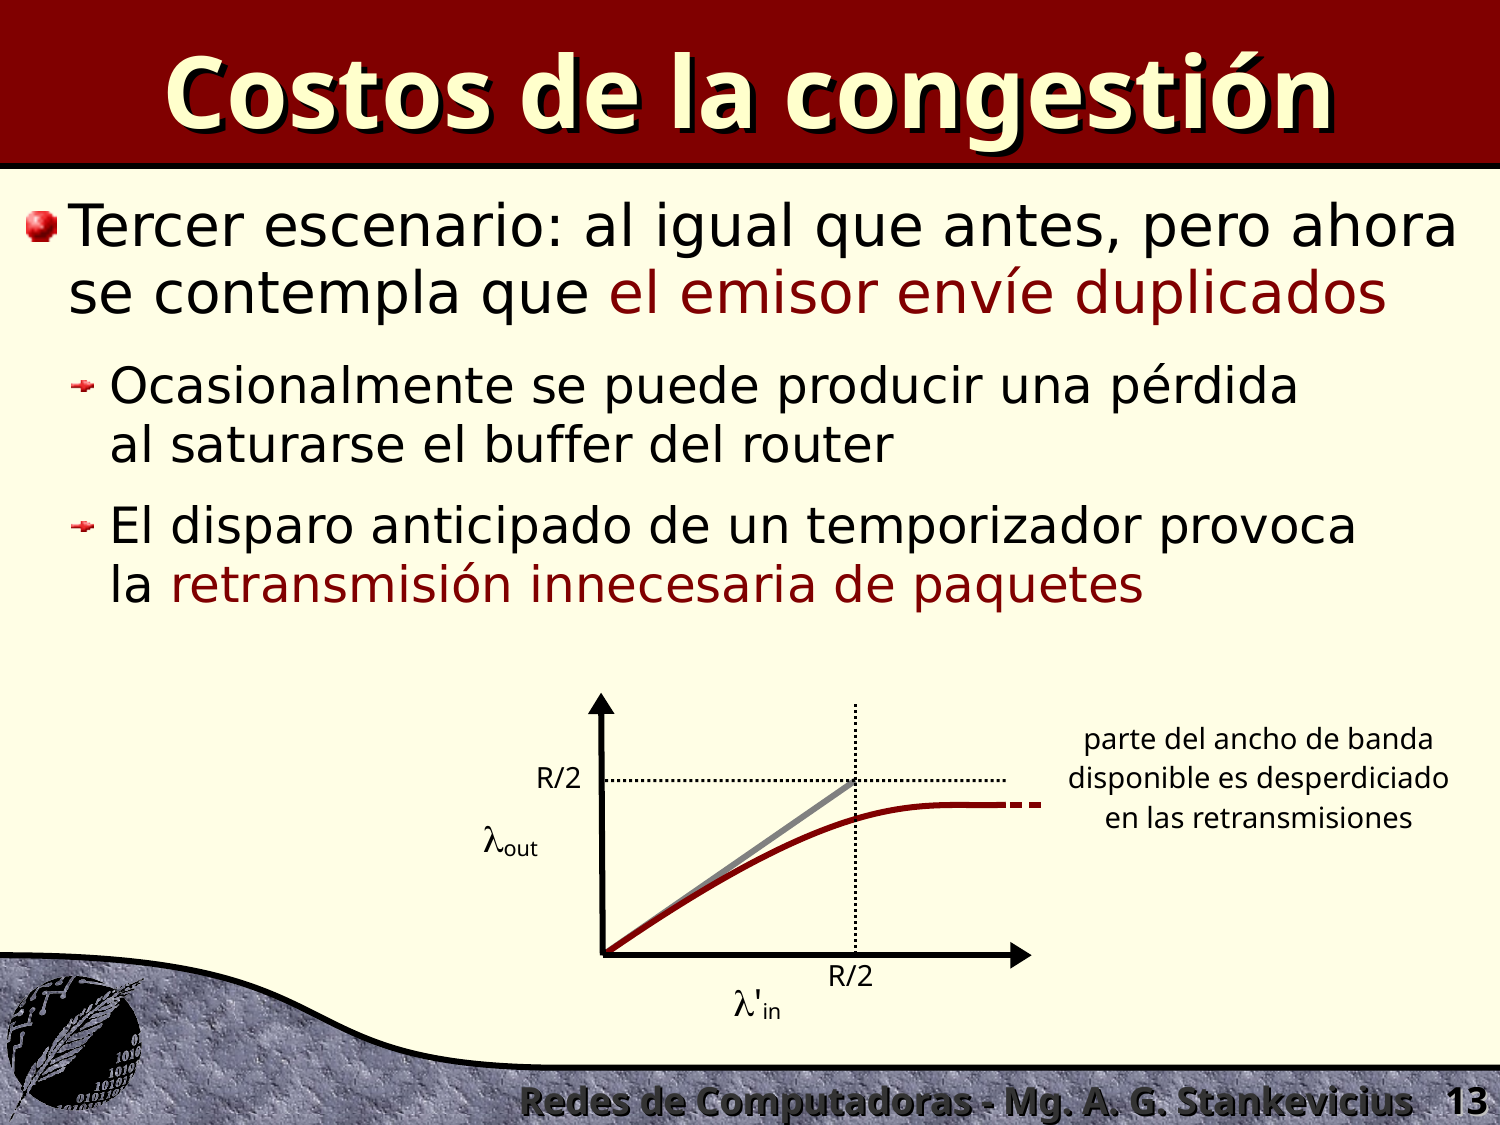

# Costos de la congestión
Tercer escenario: al igual que antes, pero ahora se contempla que el emisor envíe duplicados
Ocasionalmente se puede producir una pérdida
al saturarse el buffer del router
El disparo anticipado de un temporizador provoca
la retransmisión innecesaria de paquetes
out
'in
parte del ancho de banda
disponible es desperdiciado
en las retransmisiones
R/2
R/2
13